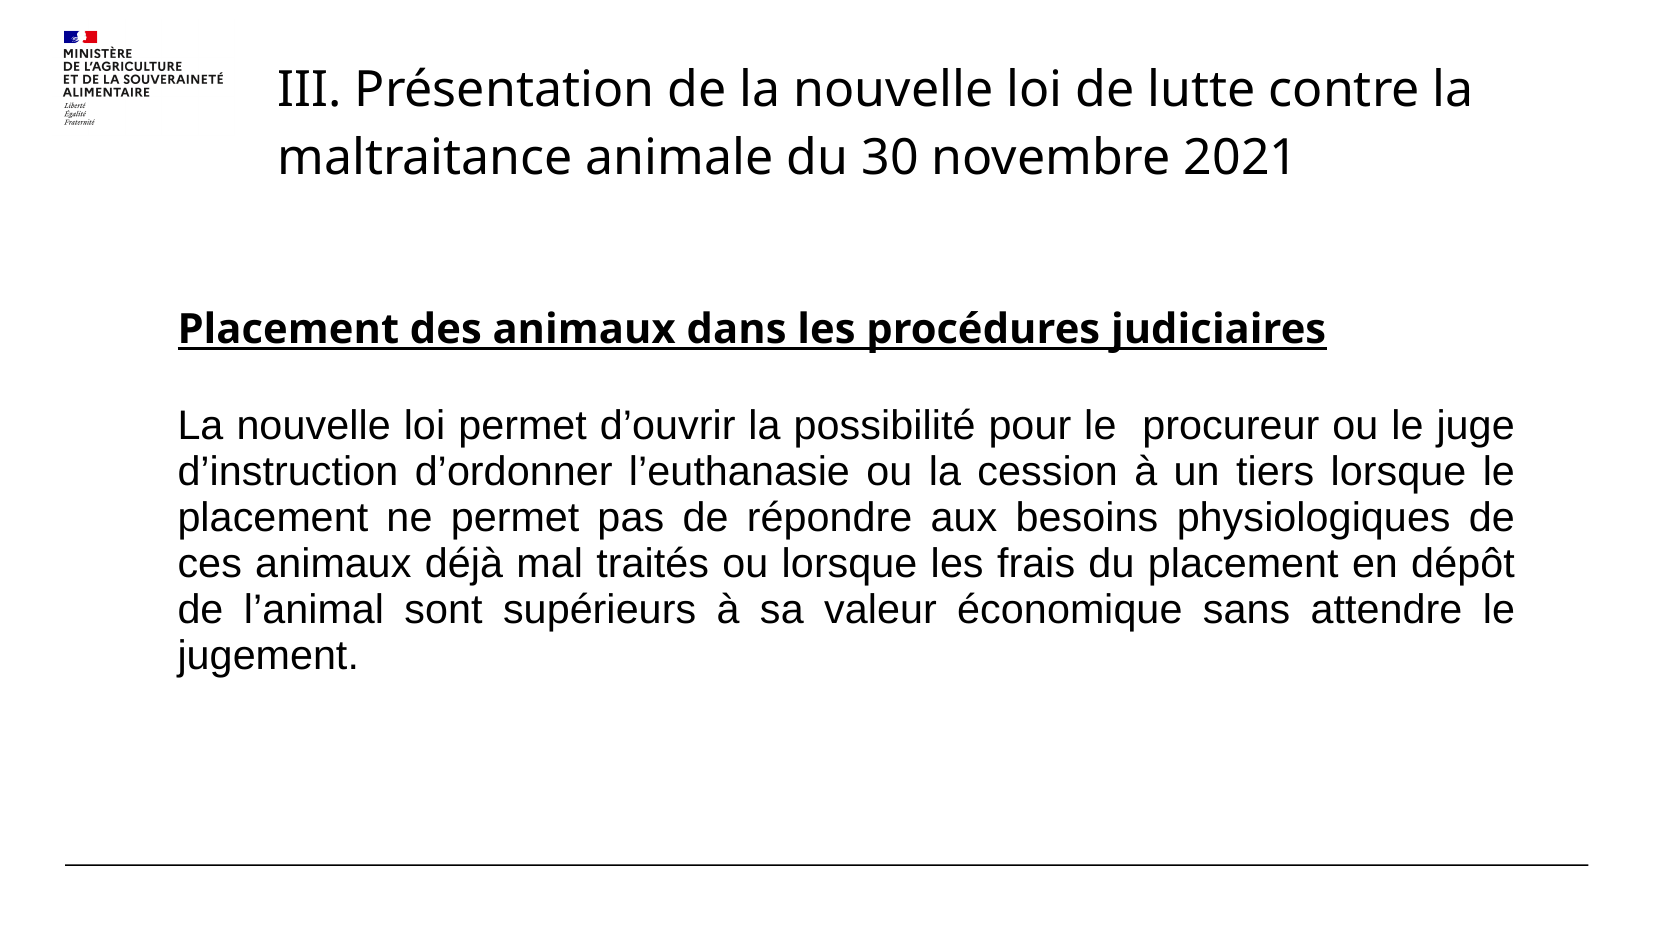

# III. Présentation de la nouvelle loi de lutte contre la maltraitance animale du 30 novembre 2021
Placement des animaux dans les procédures judiciaires
La nouvelle loi permet d’ouvrir la possibilité pour le procureur ou le juge d’instruction d’ordonner l’euthanasie ou la cession à un tiers lorsque le placement ne permet pas de répondre aux besoins physiologiques de ces animaux déjà mal traités ou lorsque les frais du placement en dépôt de l’animal sont supérieurs à sa valeur économique sans attendre le jugement.